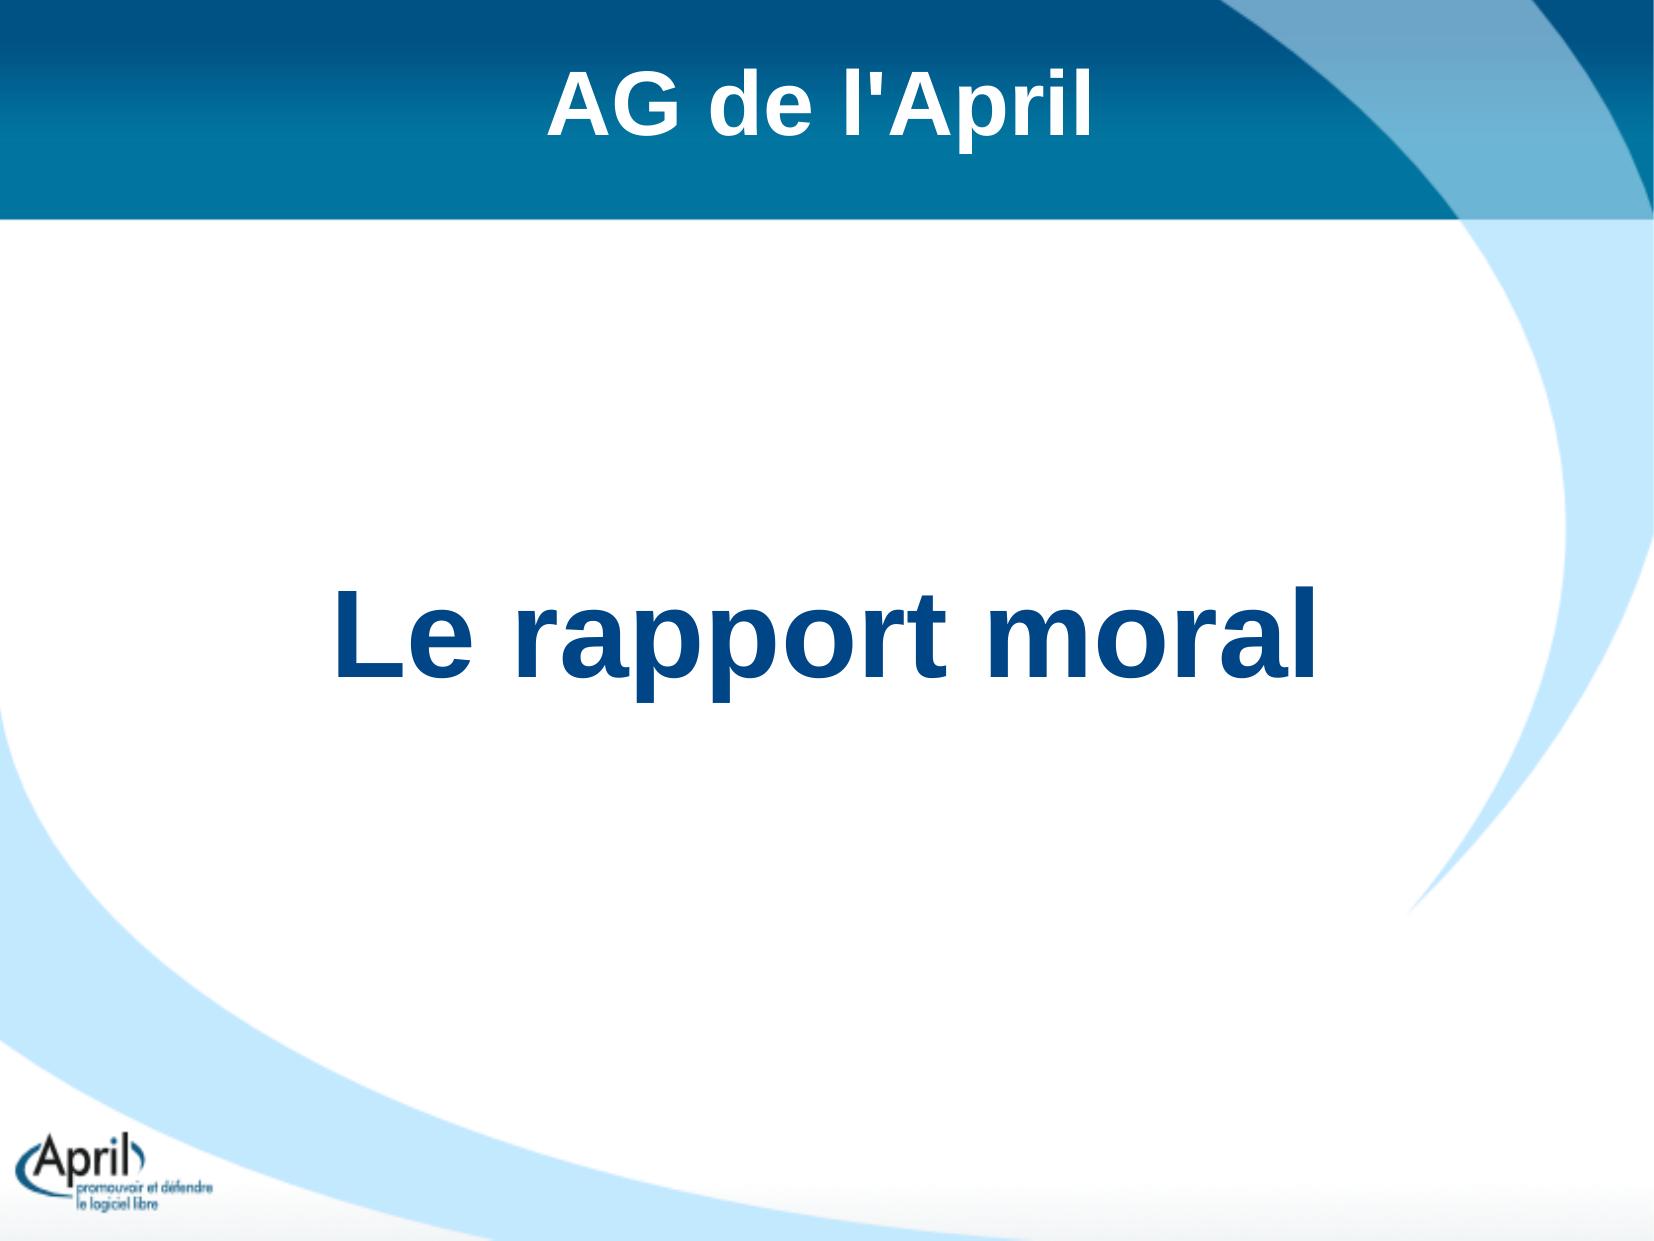

# AG de l'April
Le rapport moral